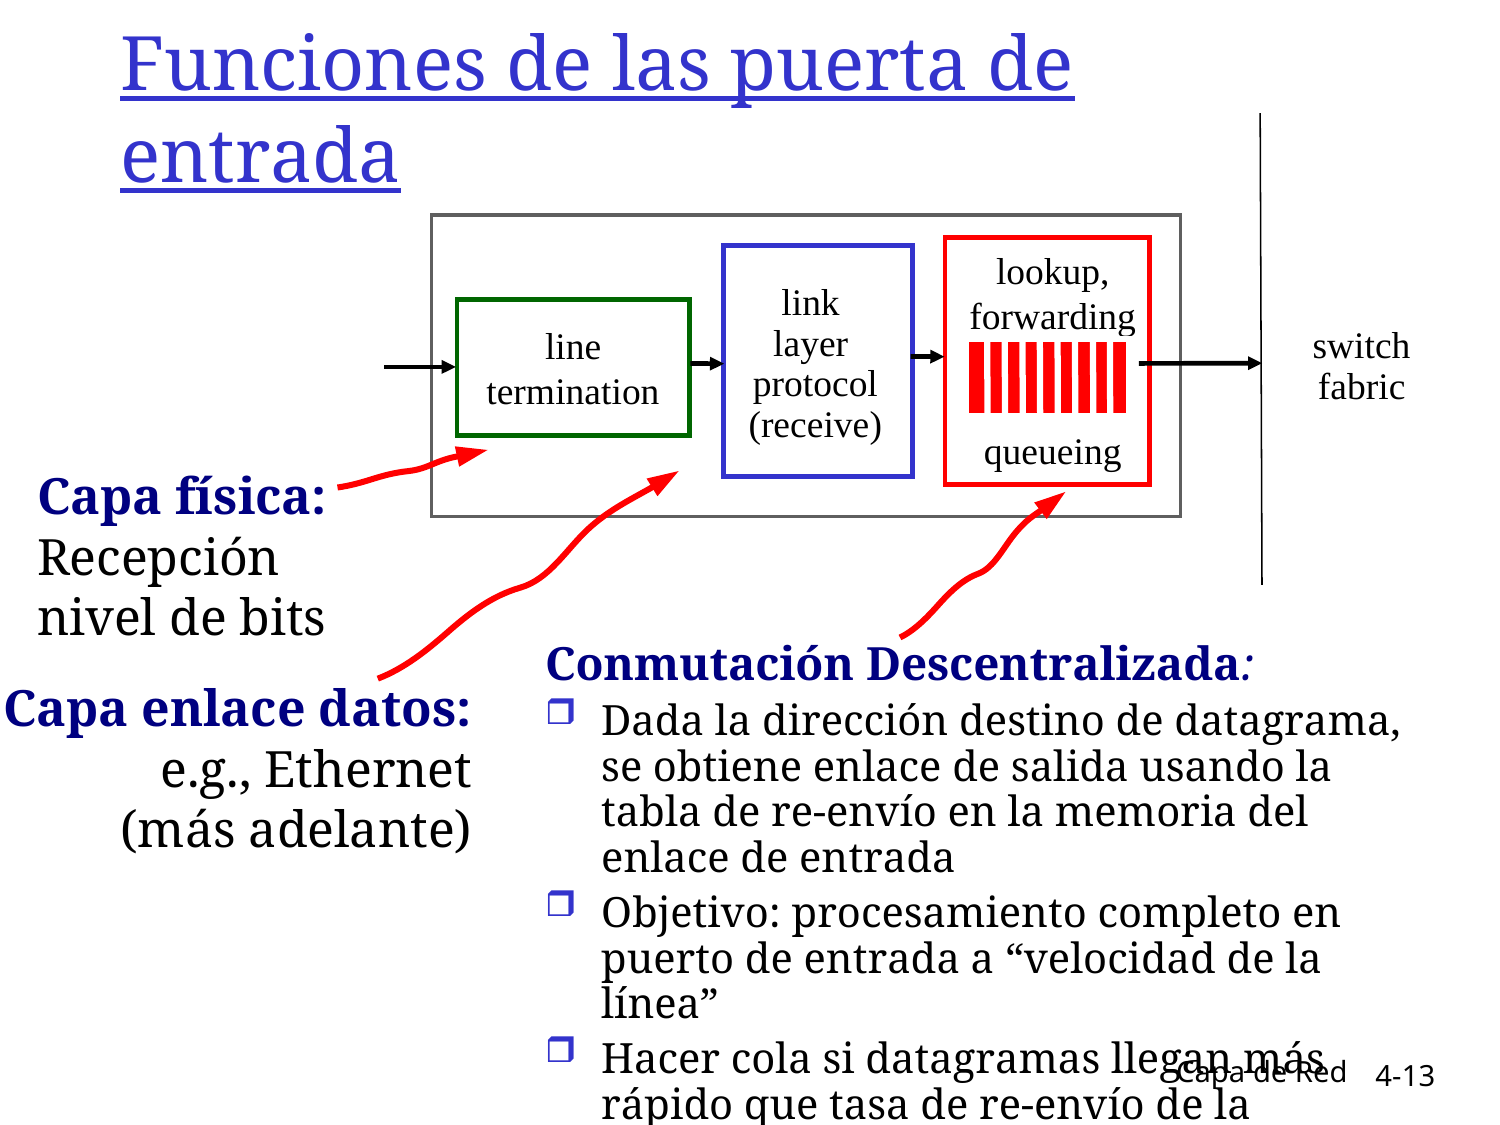

# Funciones de las puerta de entrada
lookup,
forwarding
queueing
link
layer
protocol
(receive)
switch
fabric
line
termination
Capa física:
Recepción
nivel de bits
Conmutación Descentralizada:
Dada la dirección destino de datagrama, se obtiene enlace de salida usando la tabla de re-envío en la memoria del enlace de entrada
Objetivo: procesamiento completo en puerto de entrada a “velocidad de la línea”
Hacer cola si datagramas llegan más rápido que tasa de re-envío de la estructura de switches
Capa enlace datos:
e.g., Ethernet
(más adelante)